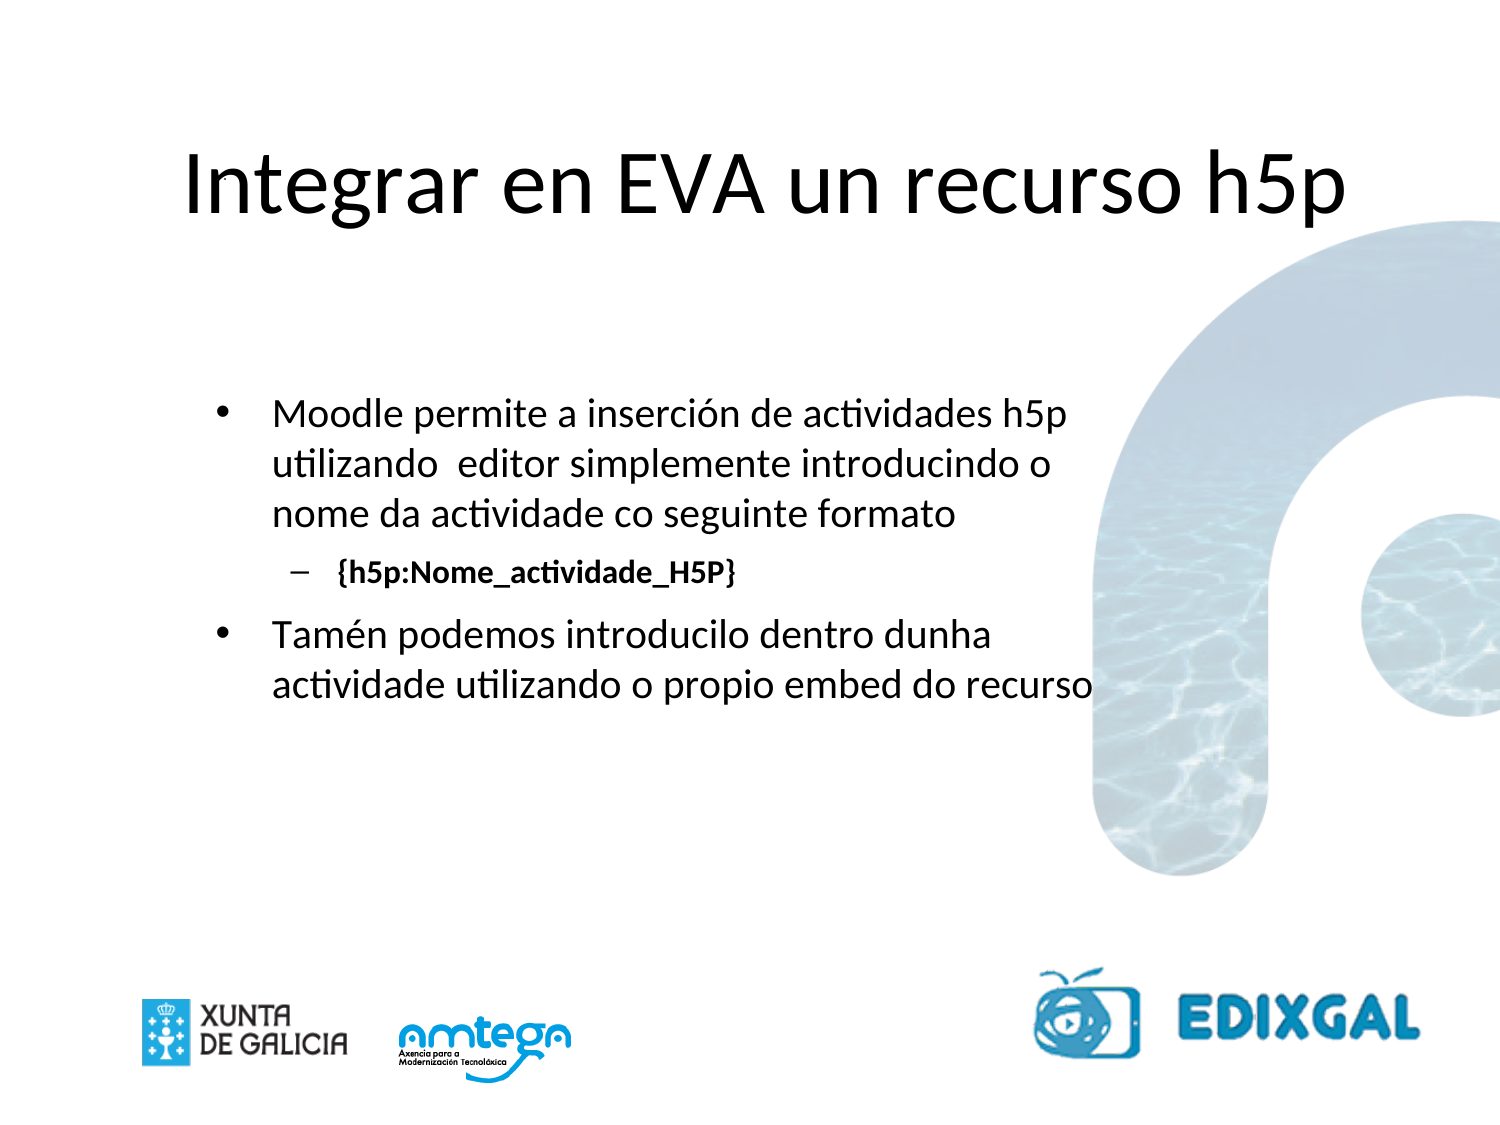

Integrar en EVA un recurso h5p
# Moodle permite a inserción de actividades h5p utilizando editor simplemente introducindo o nome da actividade co seguinte formato
{h5p:Nome_actividade_H5P}
Tamén podemos introducilo dentro dunha actividade utilizando o propio embed do recurso